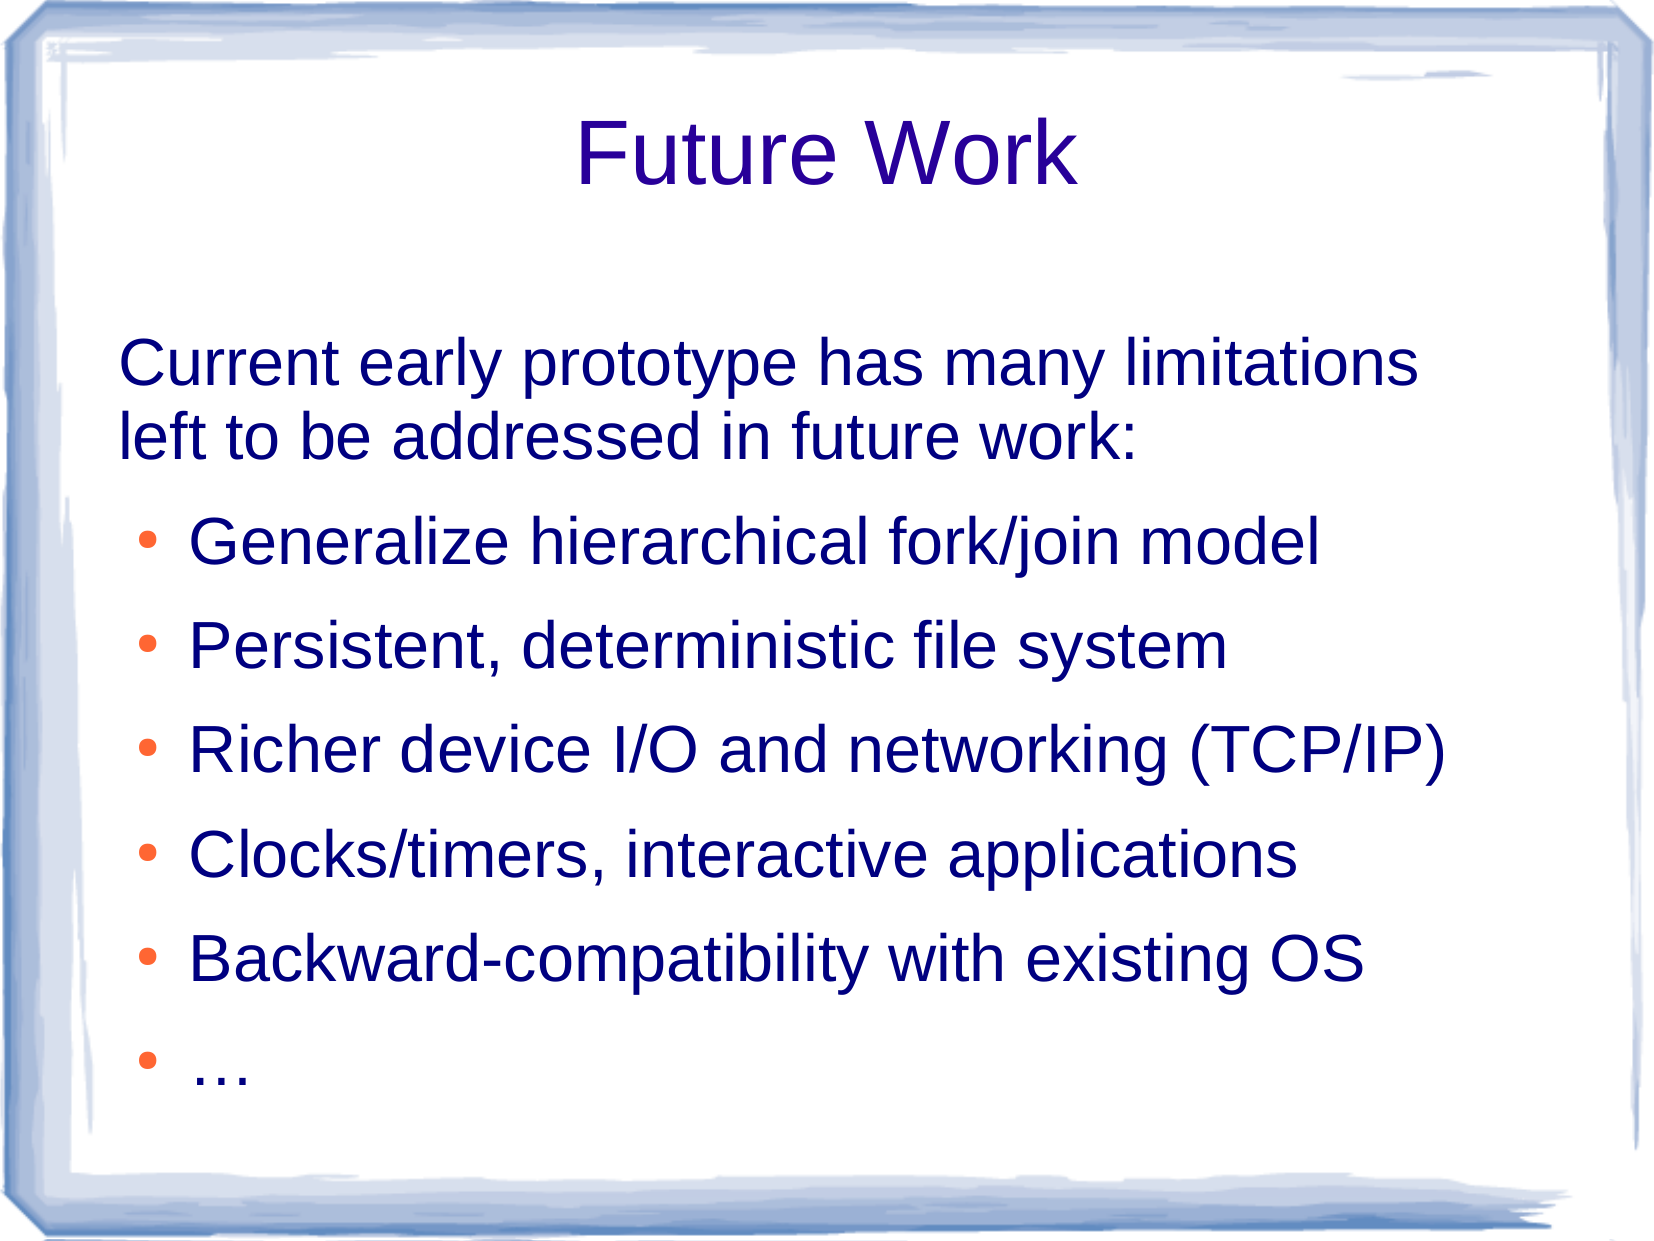

# Future Work
Current early prototype has many limitations
left to be addressed in future work:
Generalize hierarchical fork/join model
Persistent, deterministic file system
Richer device I/O and networking (TCP/IP)
Clocks/timers, interactive applications
Backward-compatibility with existing OS
…